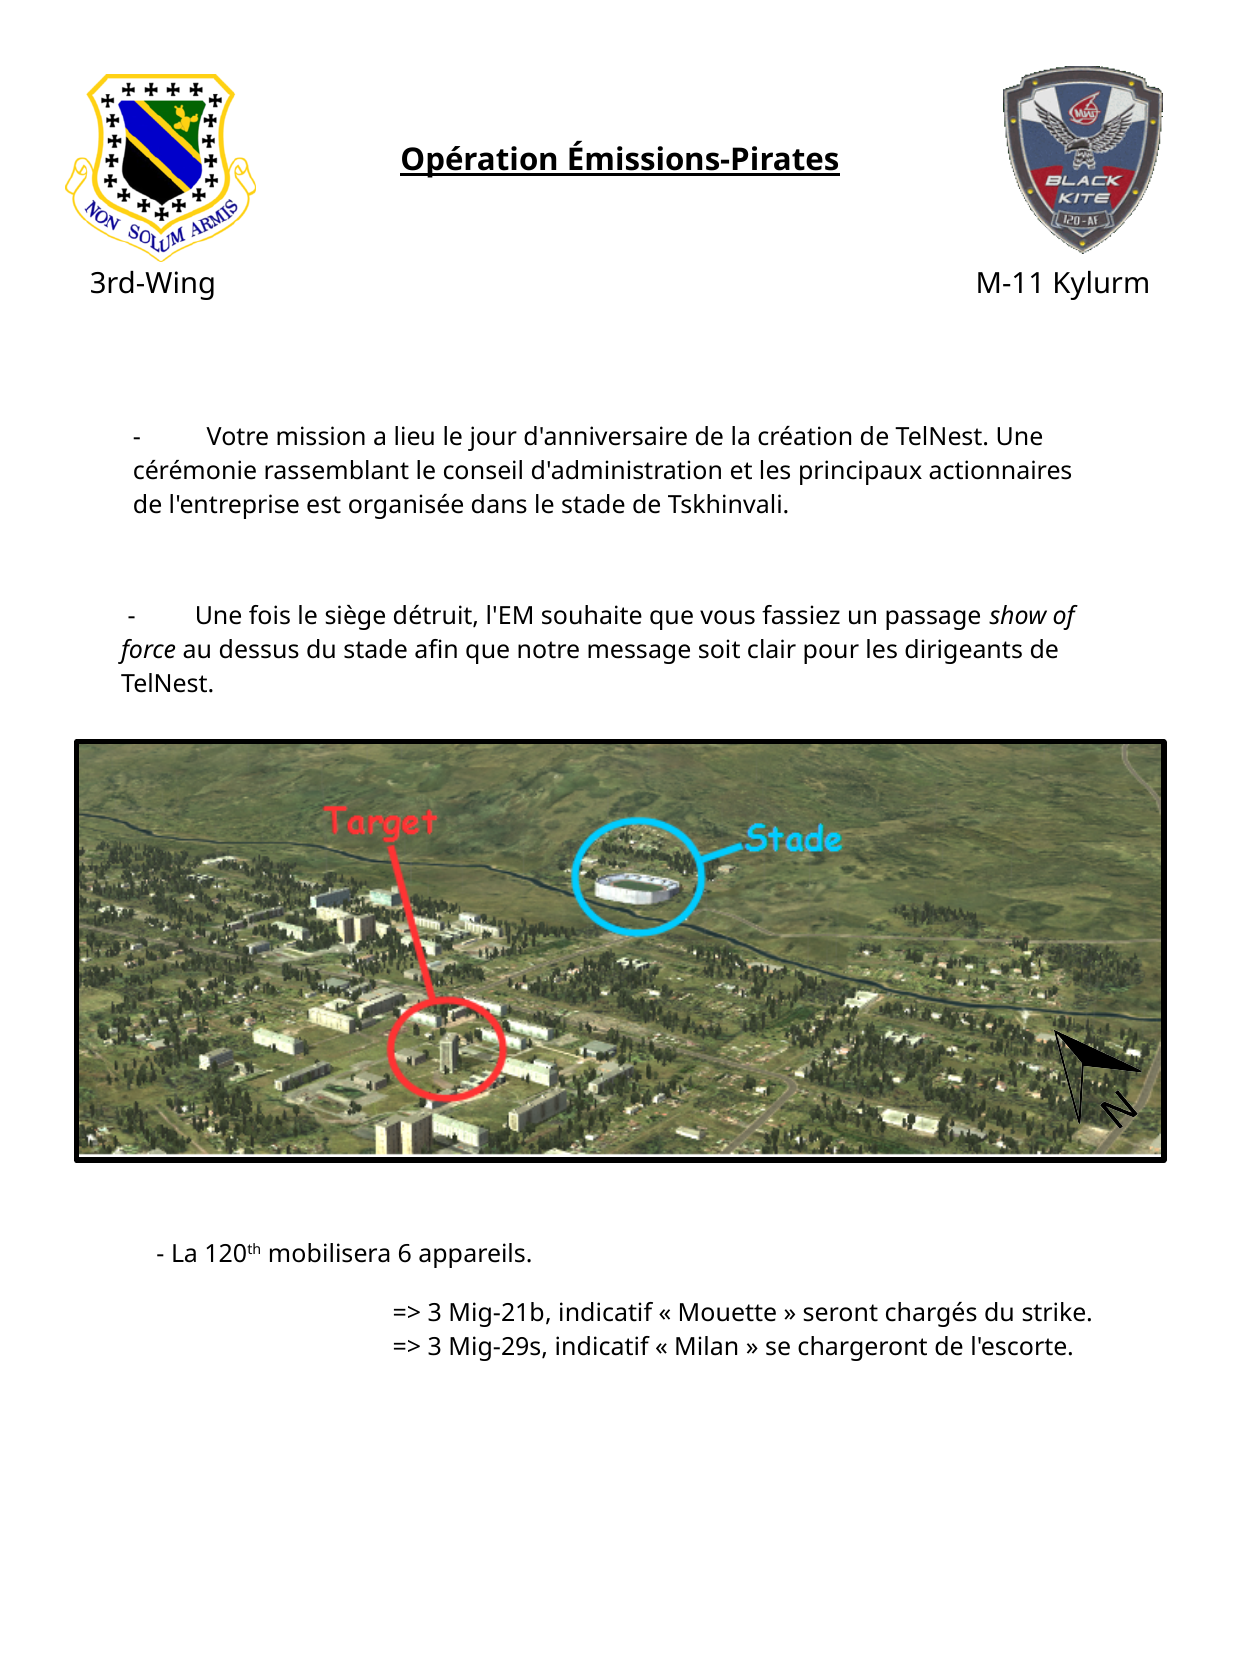

# Opération Émissions-Pirates 3rd-Wing											M-11 Kylurm
- 	Votre mission a lieu le jour d'anniversaire de la création de TelNest. Une cérémonie rassemblant le conseil d'administration et les principaux actionnaires de l'entreprise est organisée dans le stade de Tskhinvali.
 -	Une fois le siège détruit, l'EM souhaite que vous fassiez un passage show of force au dessus du stade afin que notre message soit clair pour les dirigeants de TelNest.
- La 120th mobilisera 6 appareils.
=> 3 Mig-21b, indicatif « Mouette » seront chargés du strike.
=> 3 Mig-29s, indicatif « Milan » se chargeront de l'escorte.